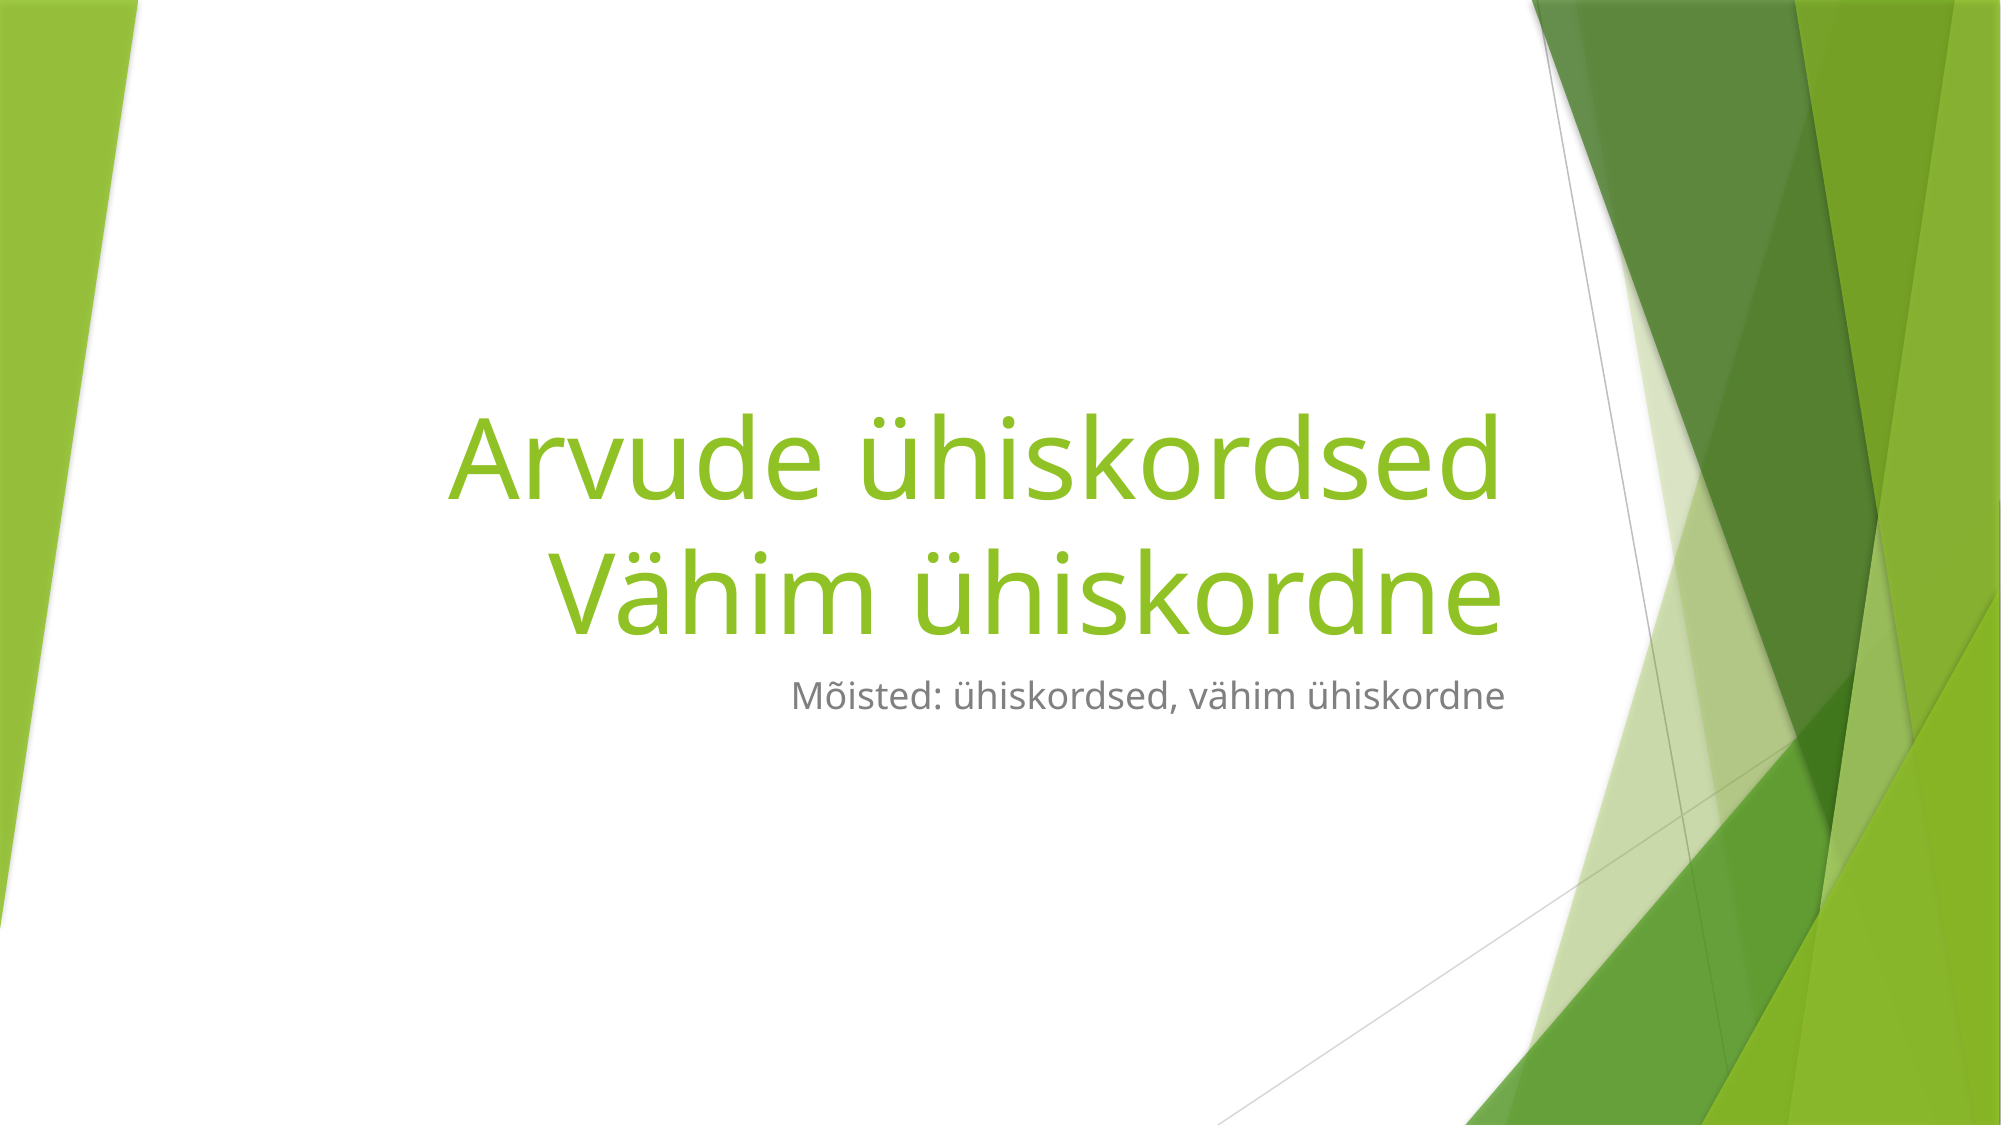

# Arvude ühiskordsed Vähim ühiskordne
Mõisted: ühiskordsed, vähim ühiskordne